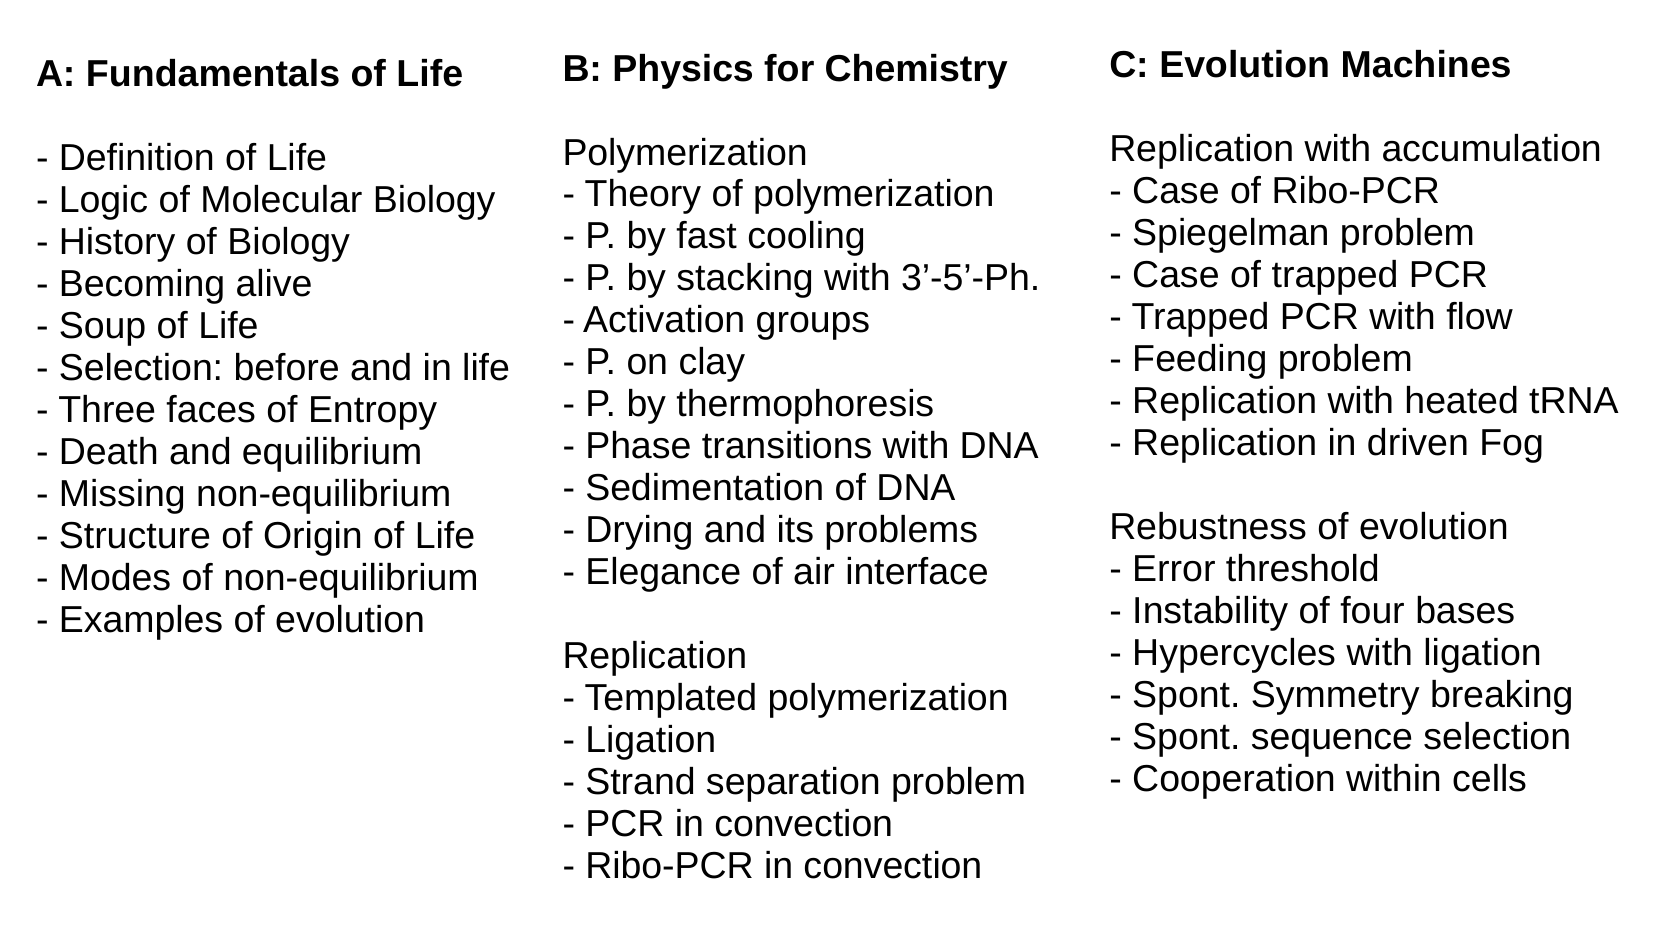

C: Evolution Machines
Replication with accumulation
- Case of Ribo-PCR
- Spiegelman problem
- Case of trapped PCR
- Trapped PCR with flow
- Feeding problem
- Replication with heated tRNA
- Replication in driven Fog
Rebustness of evolution
- Error threshold
- Instability of four bases
- Hypercycles with ligation
- Spont. Symmetry breaking
- Spont. sequence selection
- Cooperation within cells
B: Physics for Chemistry
Polymerization
- Theory of polymerization
- P. by fast cooling
- P. by stacking with 3’-5’-Ph.
- Activation groups
- P. on clay
- P. by thermophoresis
- Phase transitions with DNA
- Sedimentation of DNA
- Drying and its problems
- Elegance of air interface
Replication
- Templated polymerization
- Ligation
- Strand separation problem
- PCR in convection
- Ribo-PCR in convection
A: Fundamentals of Life
- Definition of Life
- Logic of Molecular Biology
- History of Biology
- Becoming alive
- Soup of Life
- Selection: before and in life
- Three faces of Entropy
- Death and equilibrium
- Missing non-equilibrium
- Structure of Origin of Life
- Modes of non-equilibrium
- Examples of evolution